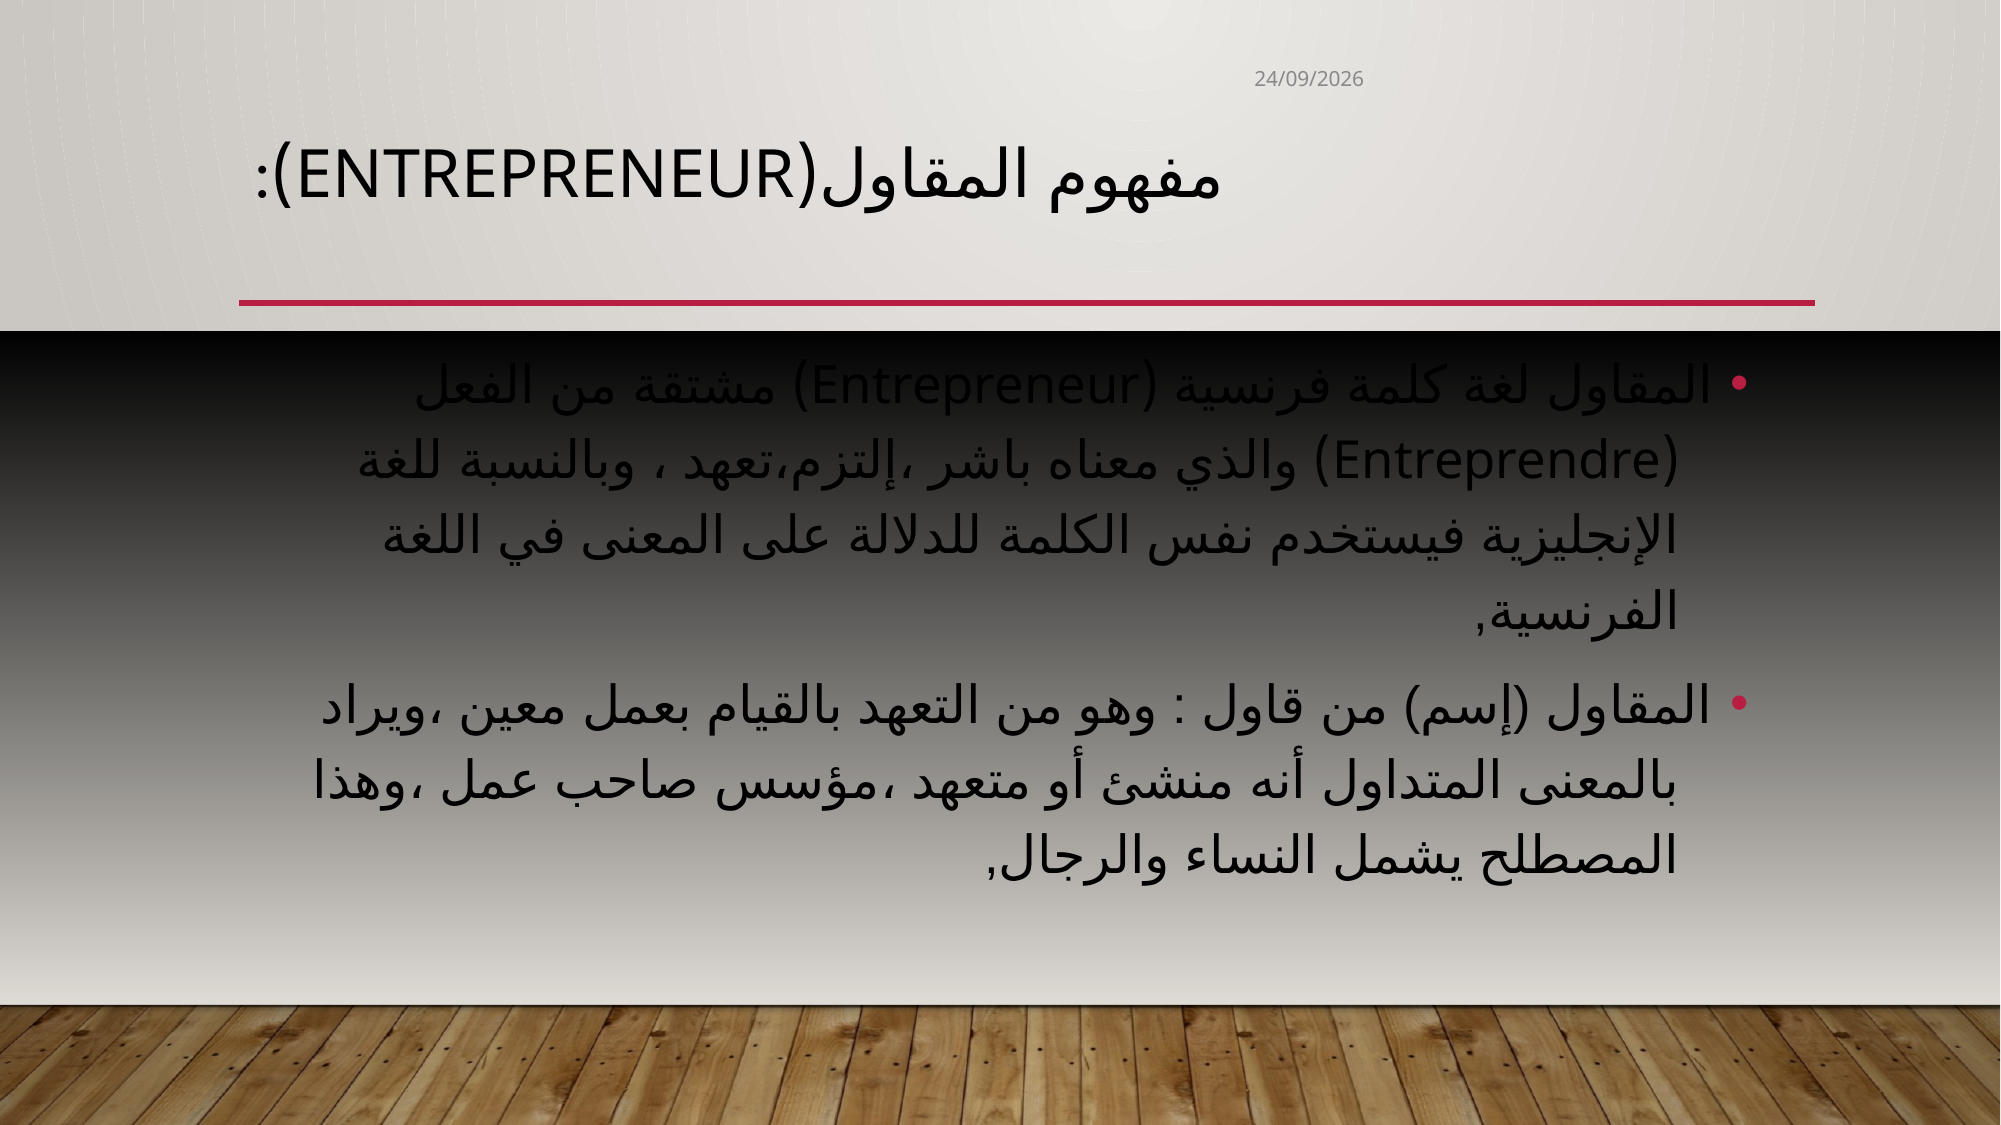

# مفهوم المقاول(Entrepreneur):
المقاول لغة كلمة فرنسية (Entrepreneur) مشتقة من الفعل (Entreprendre) والذي معناه باشر ،إلتزم،تعهد ، وبالنسبة للغة الإنجليزية فيستخدم نفس الكلمة للدلالة على المعنى في اللغة الفرنسية,
المقاول (إسم) من قاول : وهو من التعهد بالقيام بعمل معين ،ويراد بالمعنى المتداول أنه منشئ أو متعهد ،مؤسس صاحب عمل ،وهذا المصطلح يشمل النساء والرجال,